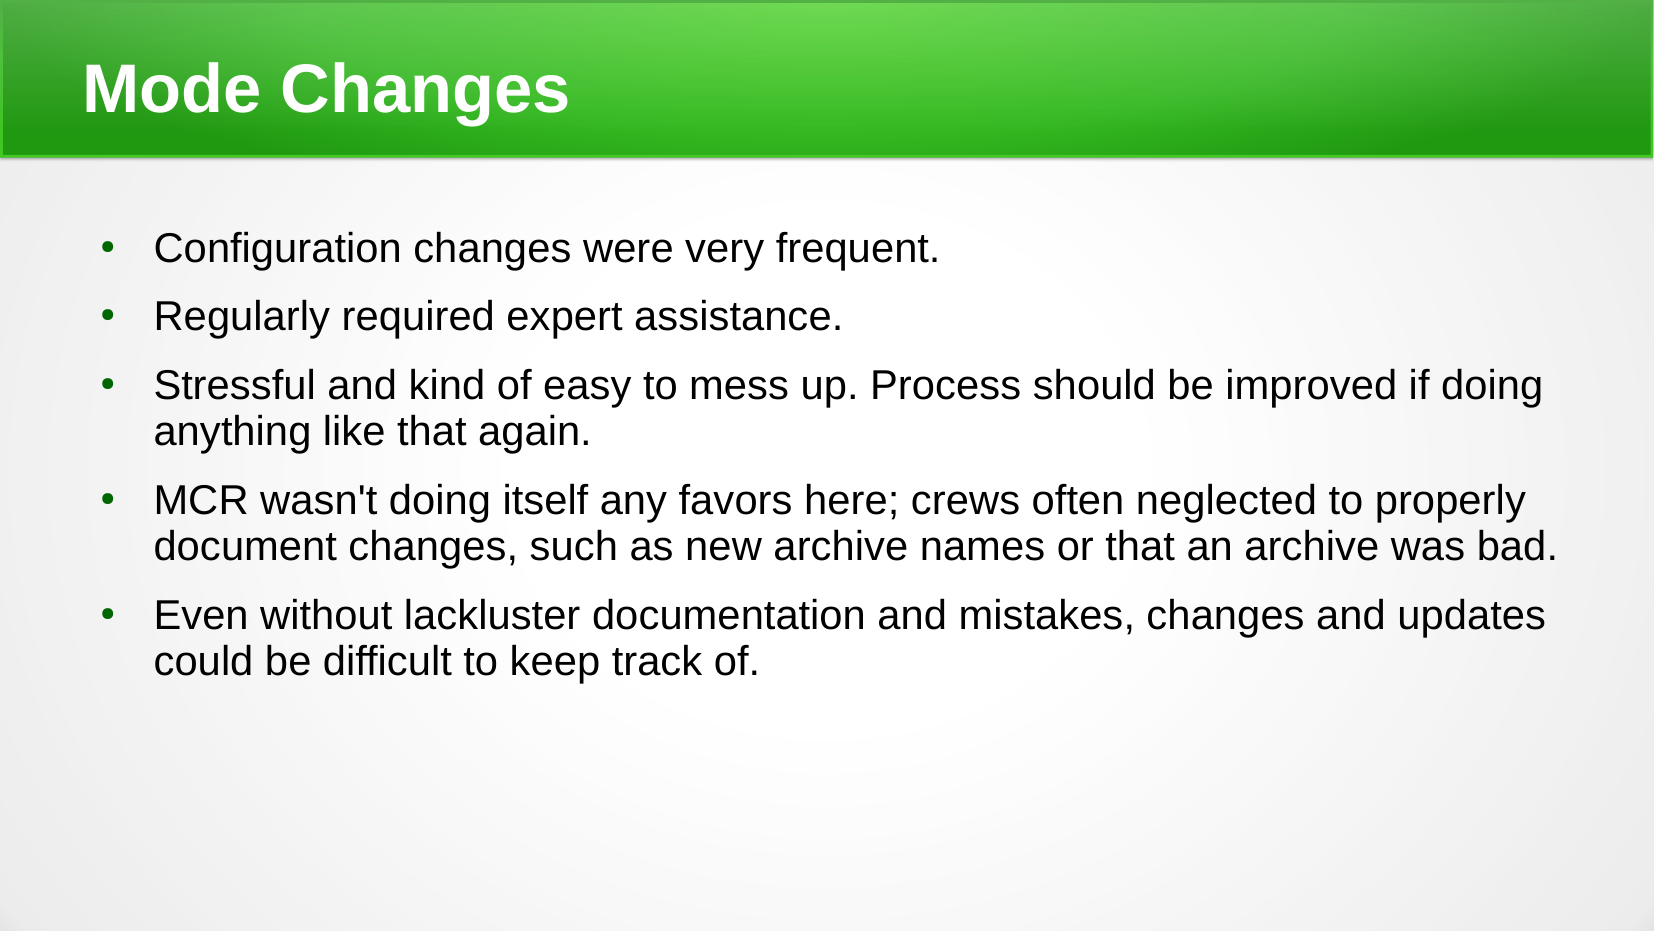

# Mode Changes
Configuration changes were very frequent.
Regularly required expert assistance.
Stressful and kind of easy to mess up. Process should be improved if doing anything like that again.
MCR wasn't doing itself any favors here; crews often neglected to properly document changes, such as new archive names or that an archive was bad.
Even without lackluster documentation and mistakes, changes and updates could be difficult to keep track of.